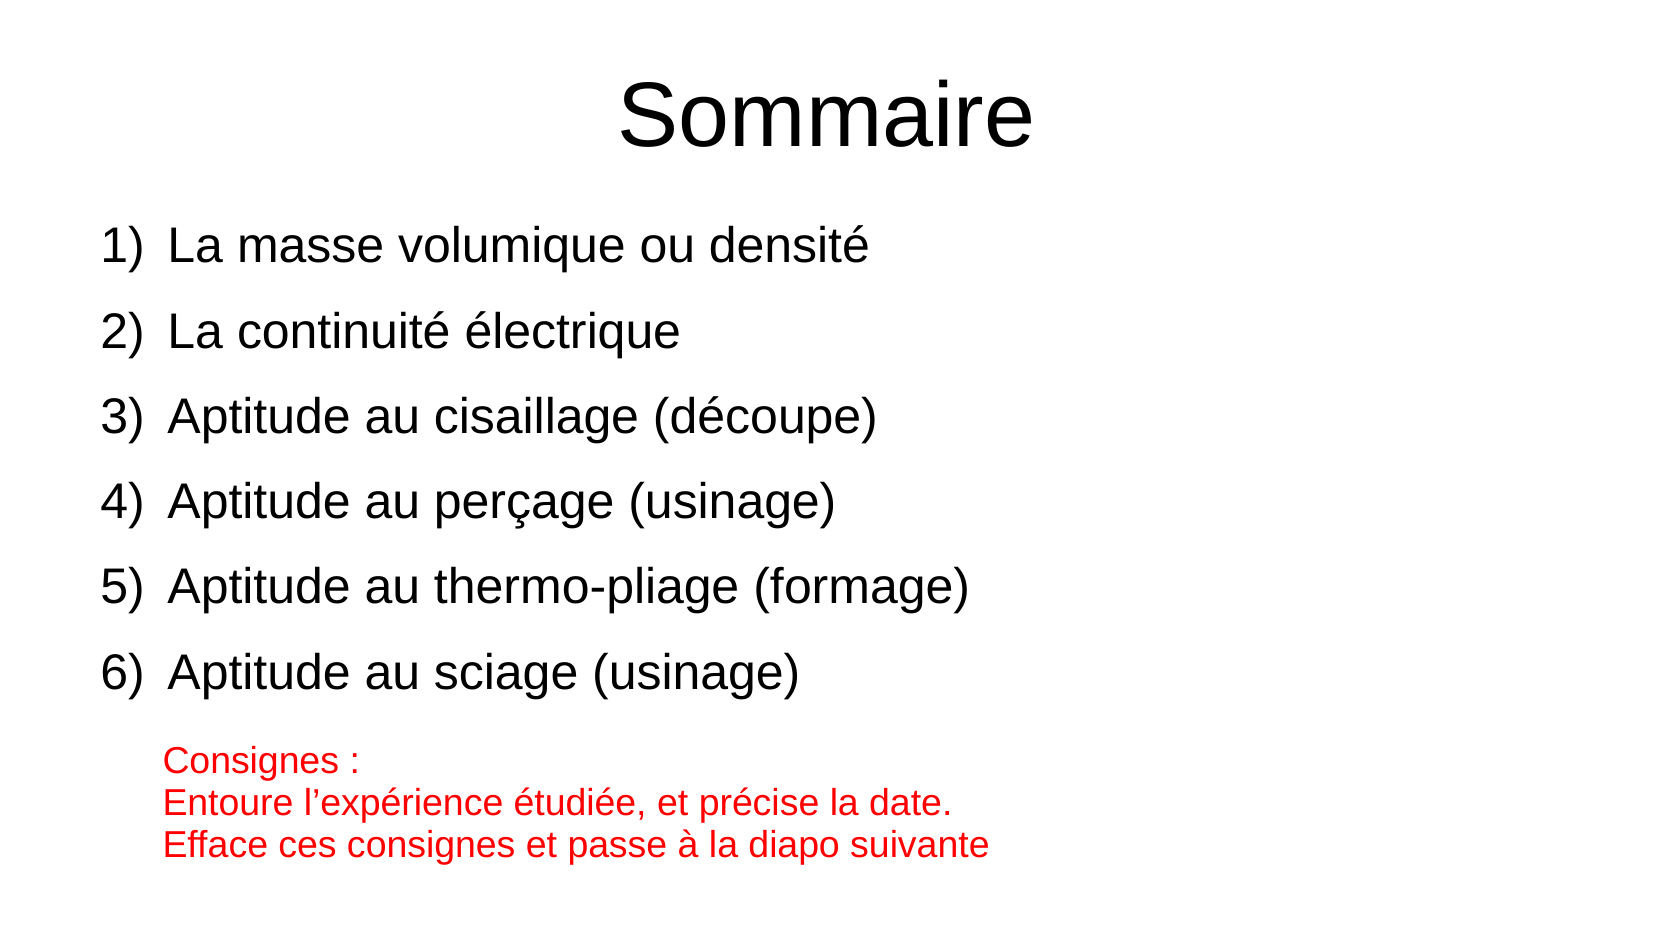

# Sommaire
 La masse volumique ou densité
 La continuité électrique
 Aptitude au cisaillage (découpe)
 Aptitude au perçage (usinage)
 Aptitude au thermo-pliage (formage)
 Aptitude au sciage (usinage)
Consignes :
Entoure l’expérience étudiée, et précise la date.
Efface ces consignes et passe à la diapo suivante